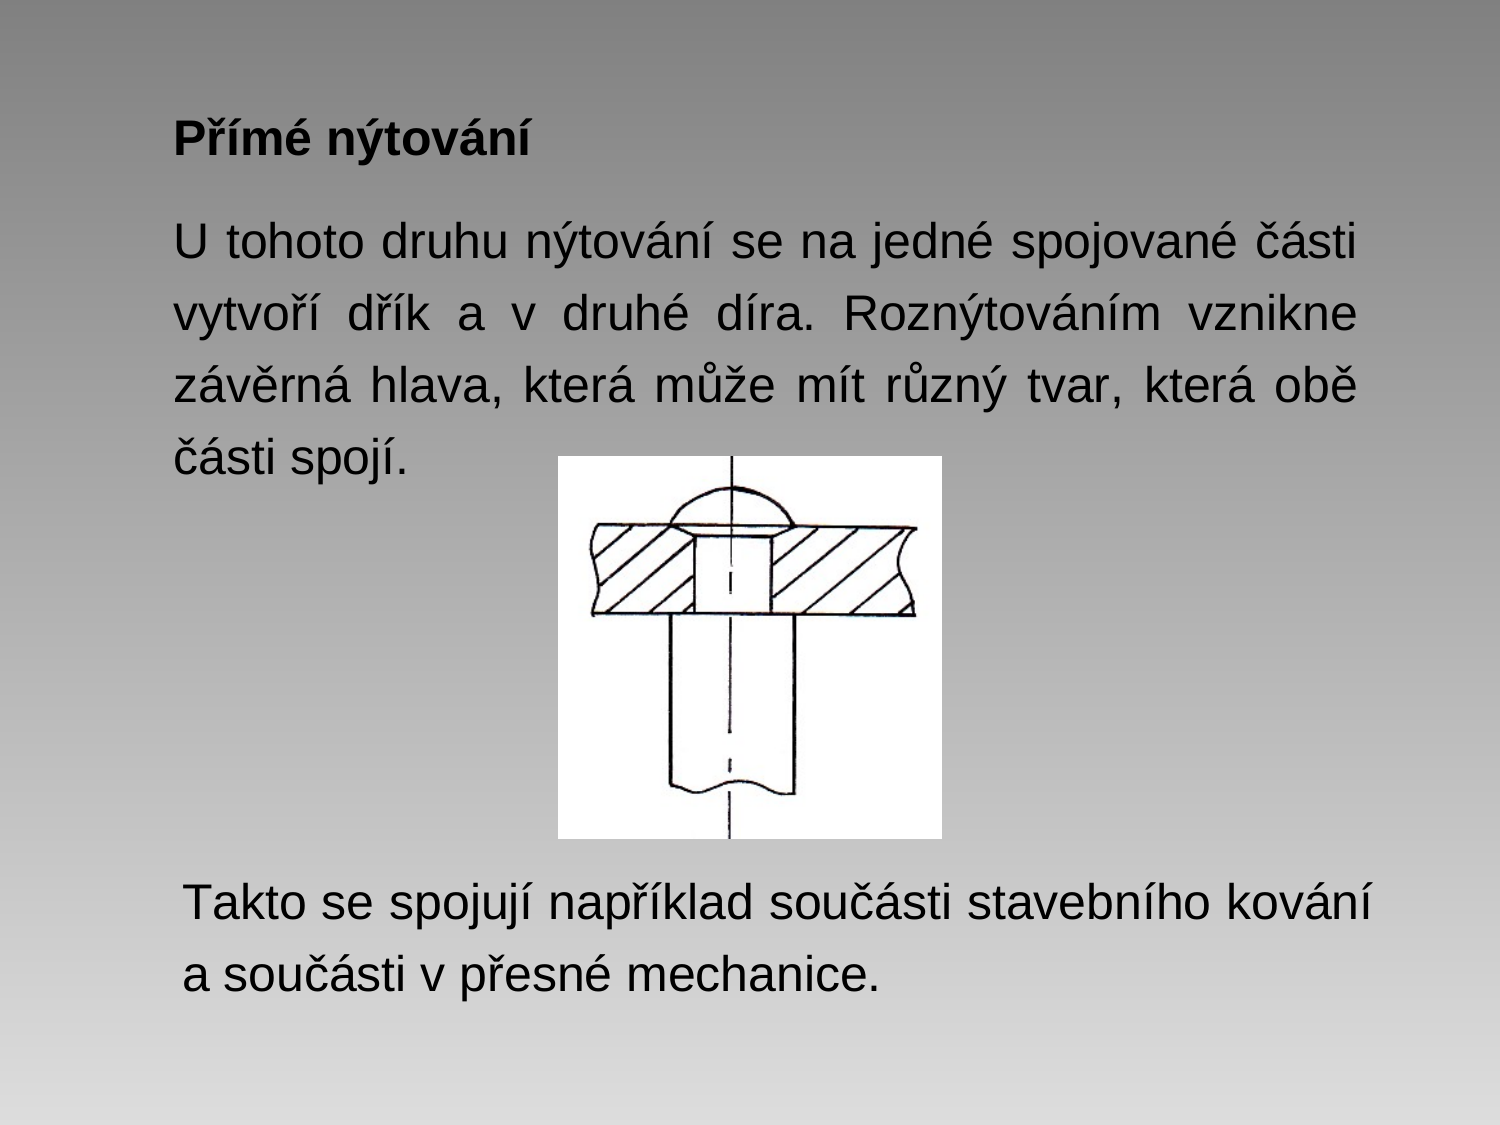

Přímé nýtování
U tohoto druhu nýtování se na jedné spojované části vytvoří dřík a v druhé díra. Roznýtováním vznikne závěrná hlava, která může mít různý tvar, která obě části spojí.
Takto se spojují například součásti stavebního kování a součásti v přesné mechanice.